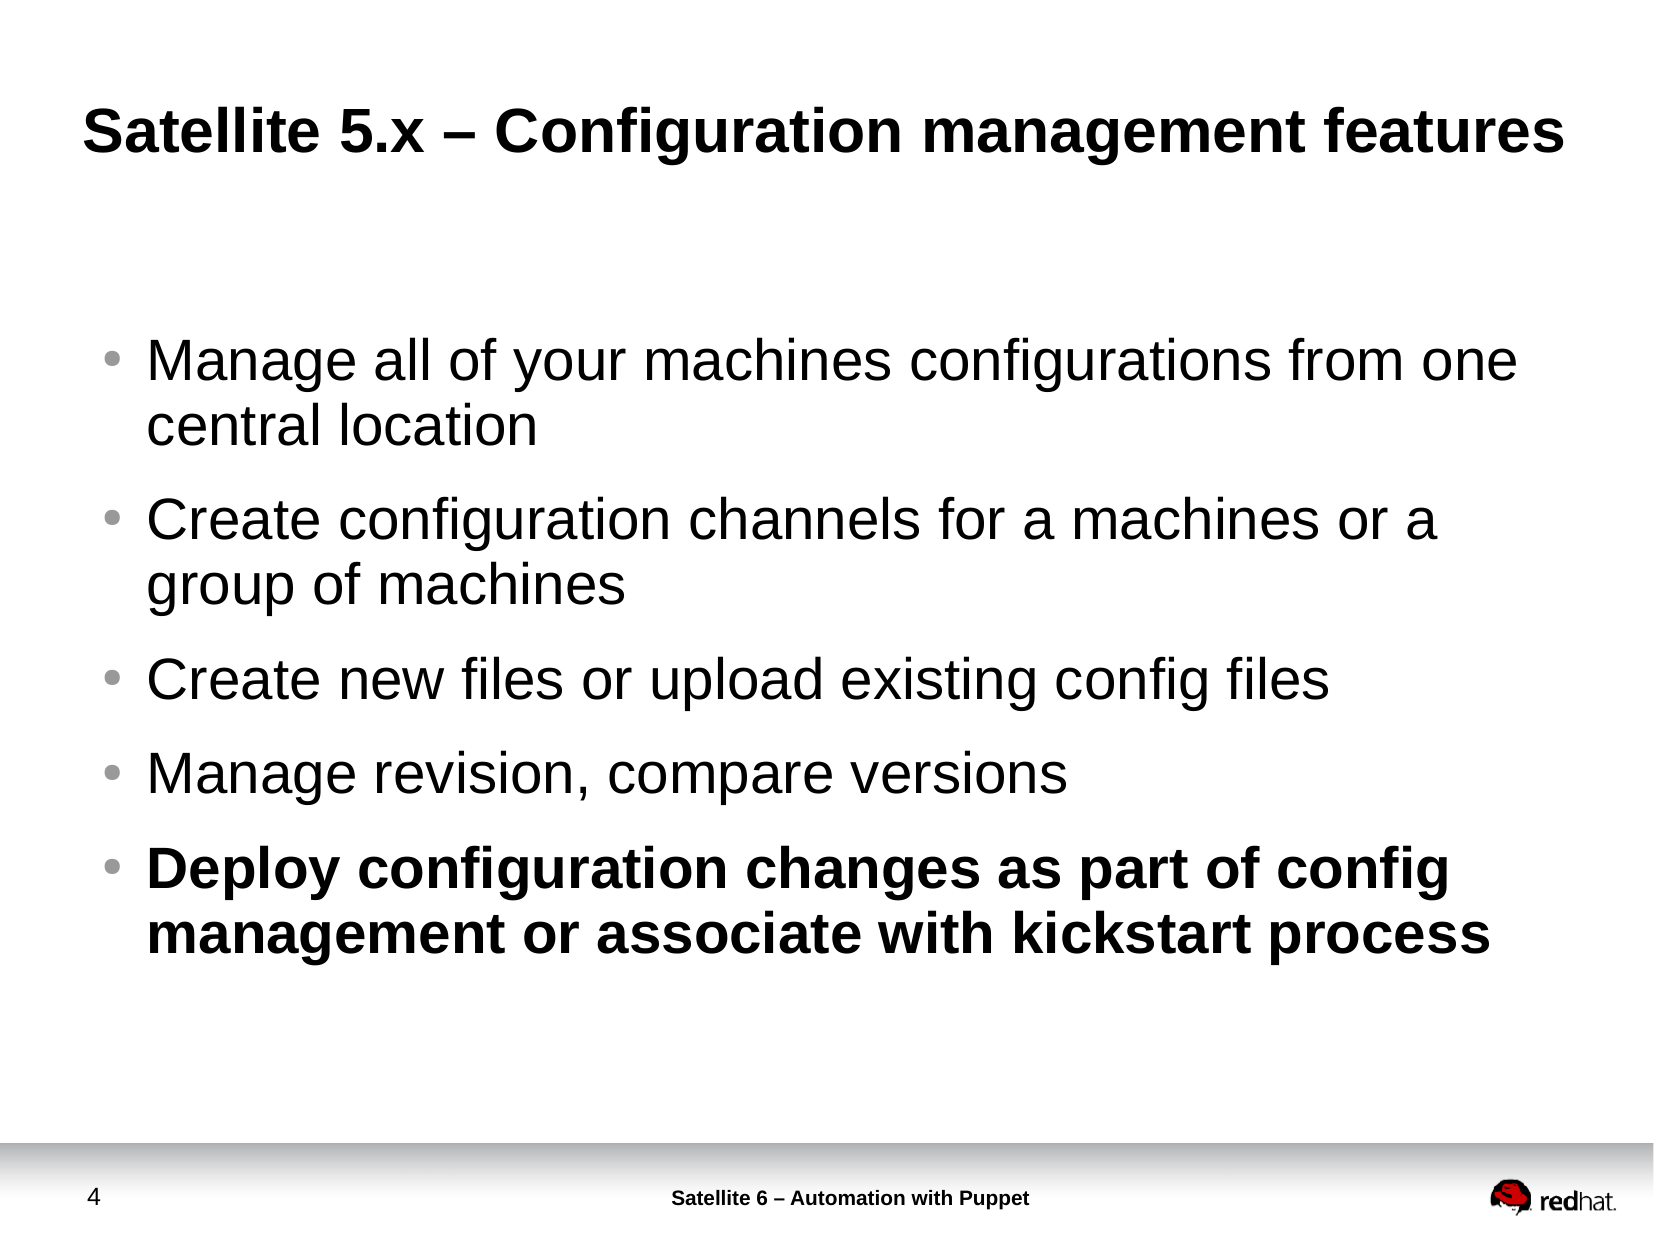

# Satellite 5.x – Configuration management features
Manage all of your machines configurations from one central location
Create configuration channels for a machines or a group of machines
Create new files or upload existing config files
Manage revision, compare versions
Deploy configuration changes as part of config management or associate with kickstart process